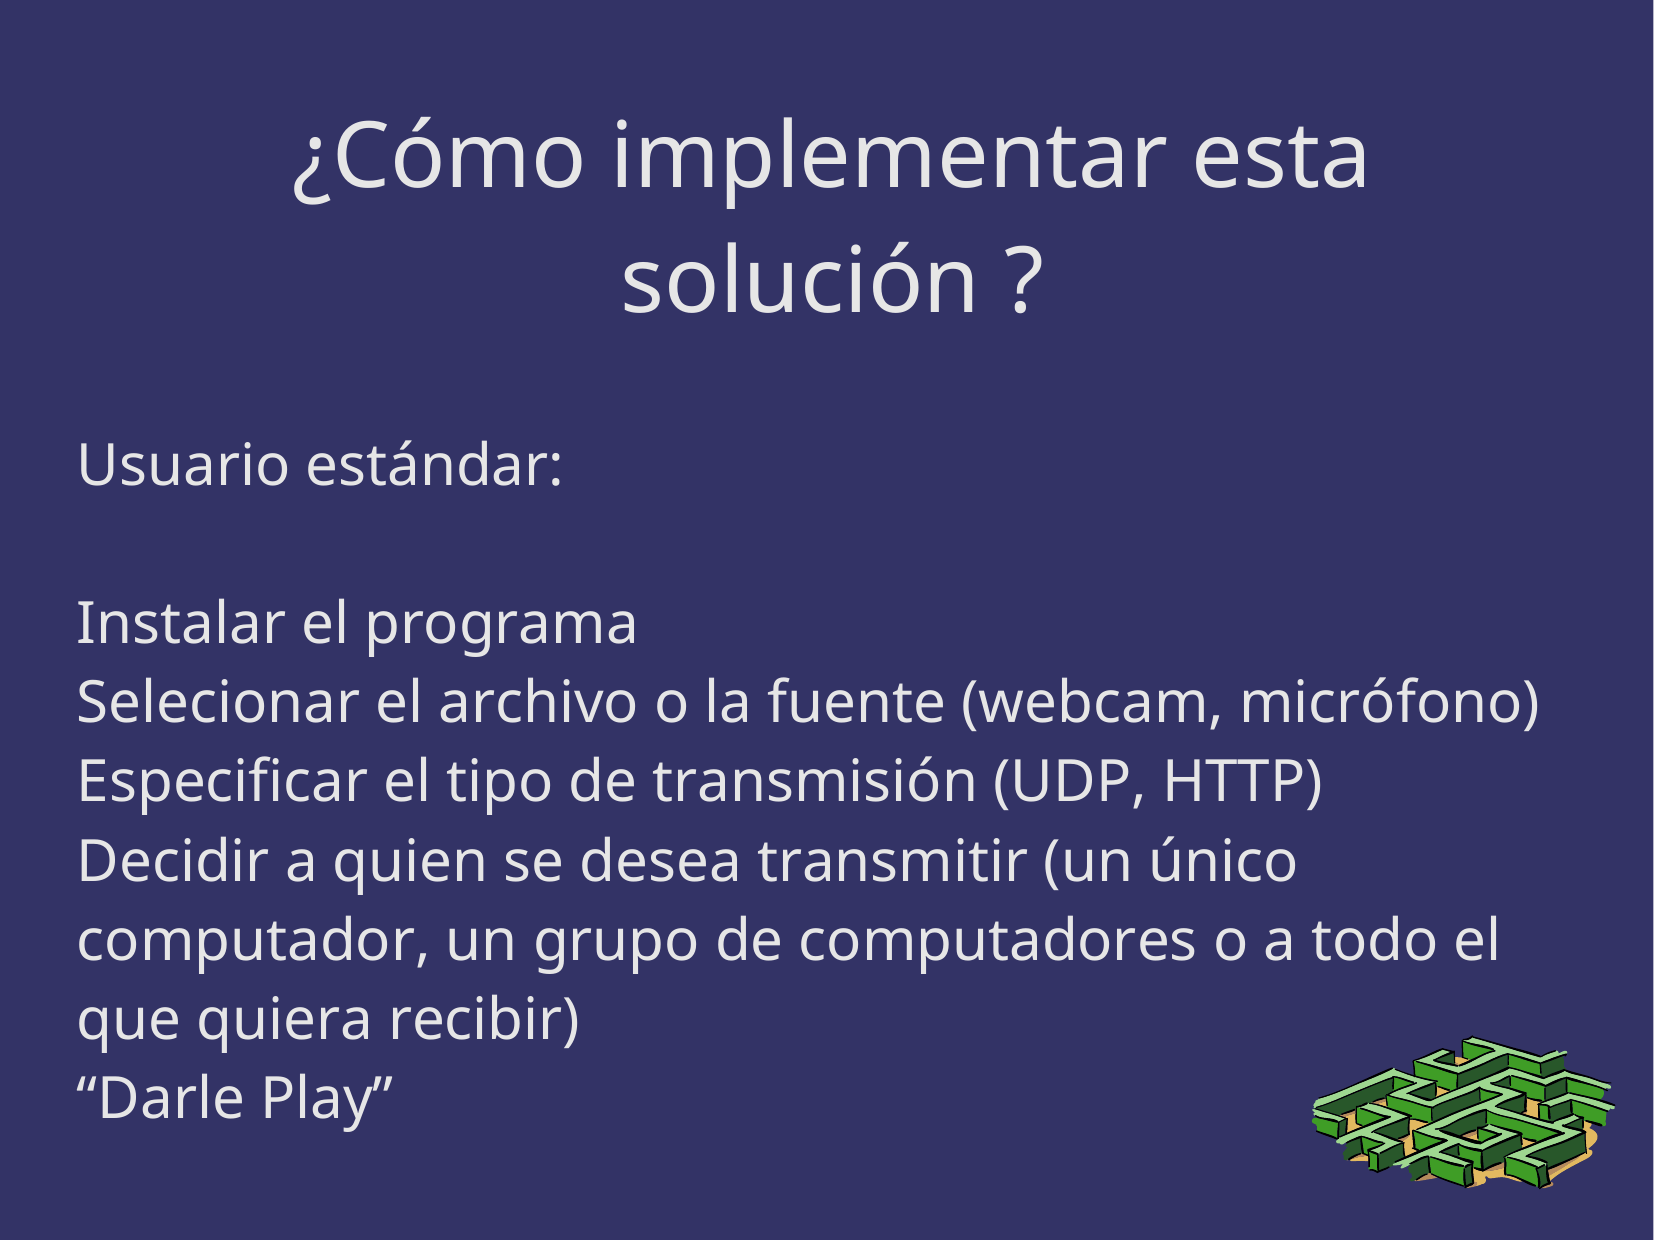

# ¿Cómo implementar esta solución ?
Usuario estándar:
Instalar el programa
Selecionar el archivo o la fuente (webcam, micrófono)
Especificar el tipo de transmisión (UDP, HTTP)
Decidir a quien se desea transmitir (un único computador, un grupo de computadores o a todo el que quiera recibir)
“Darle Play”